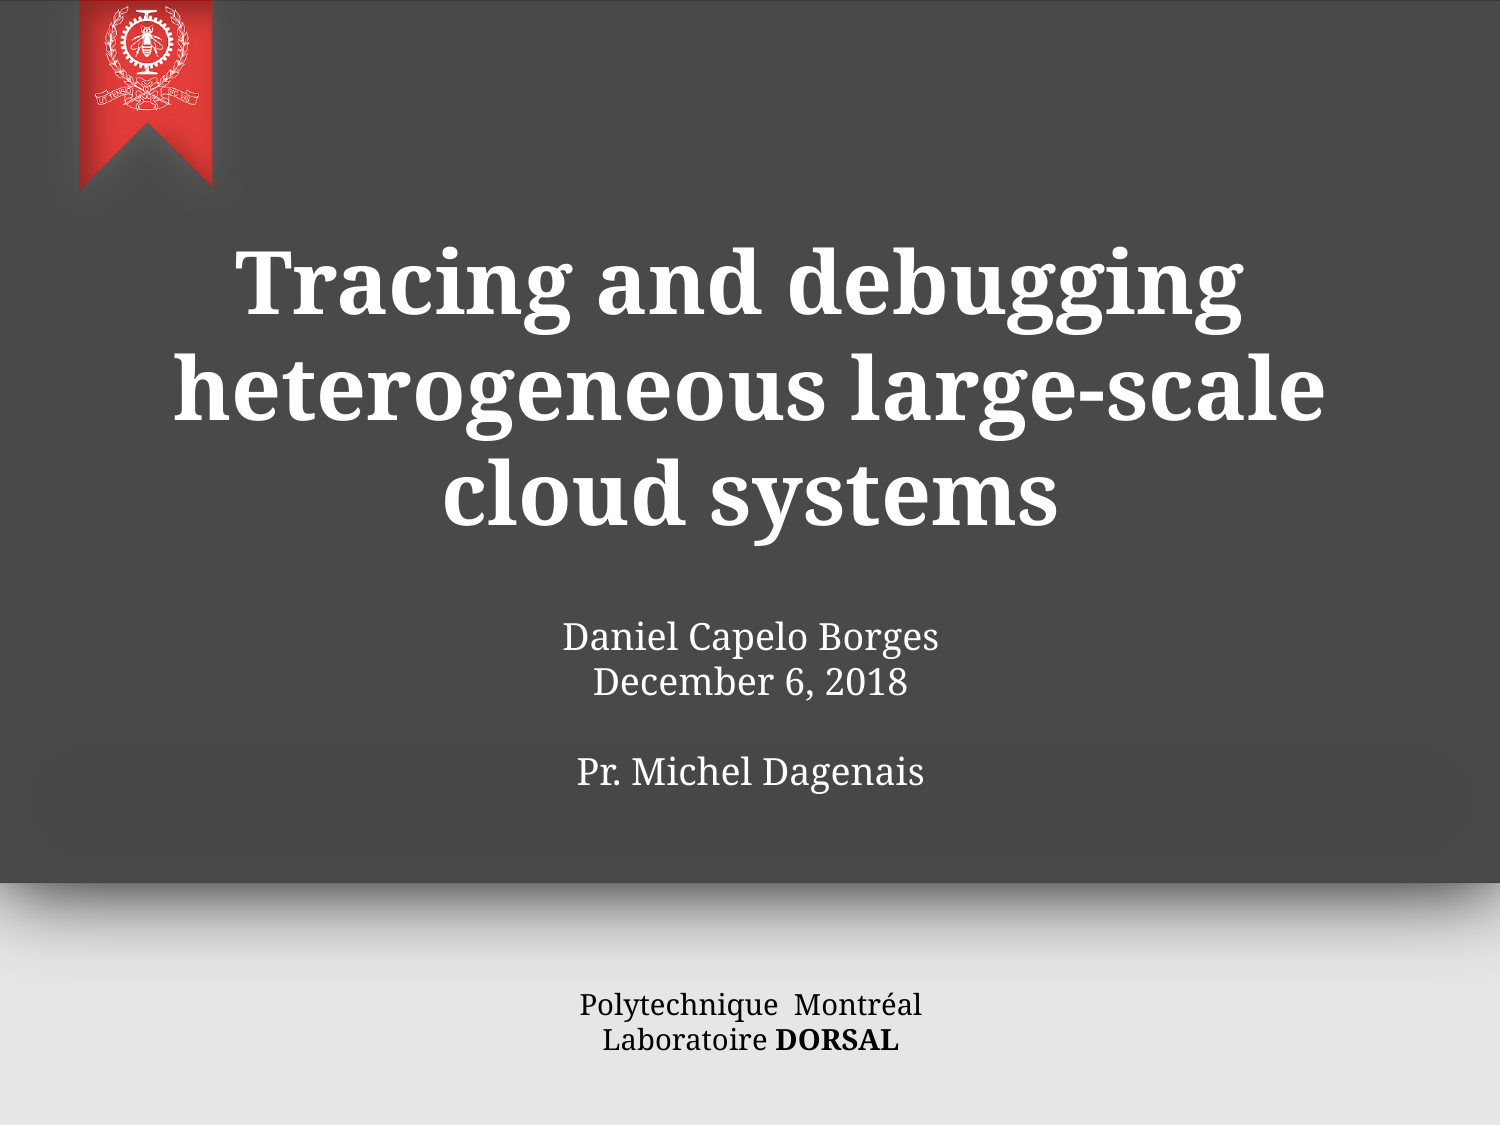

# Tracing and debugging heterogeneous large-scale cloud systems
Daniel Capelo Borges
December 6, 2018
Pr. Michel Dagenais